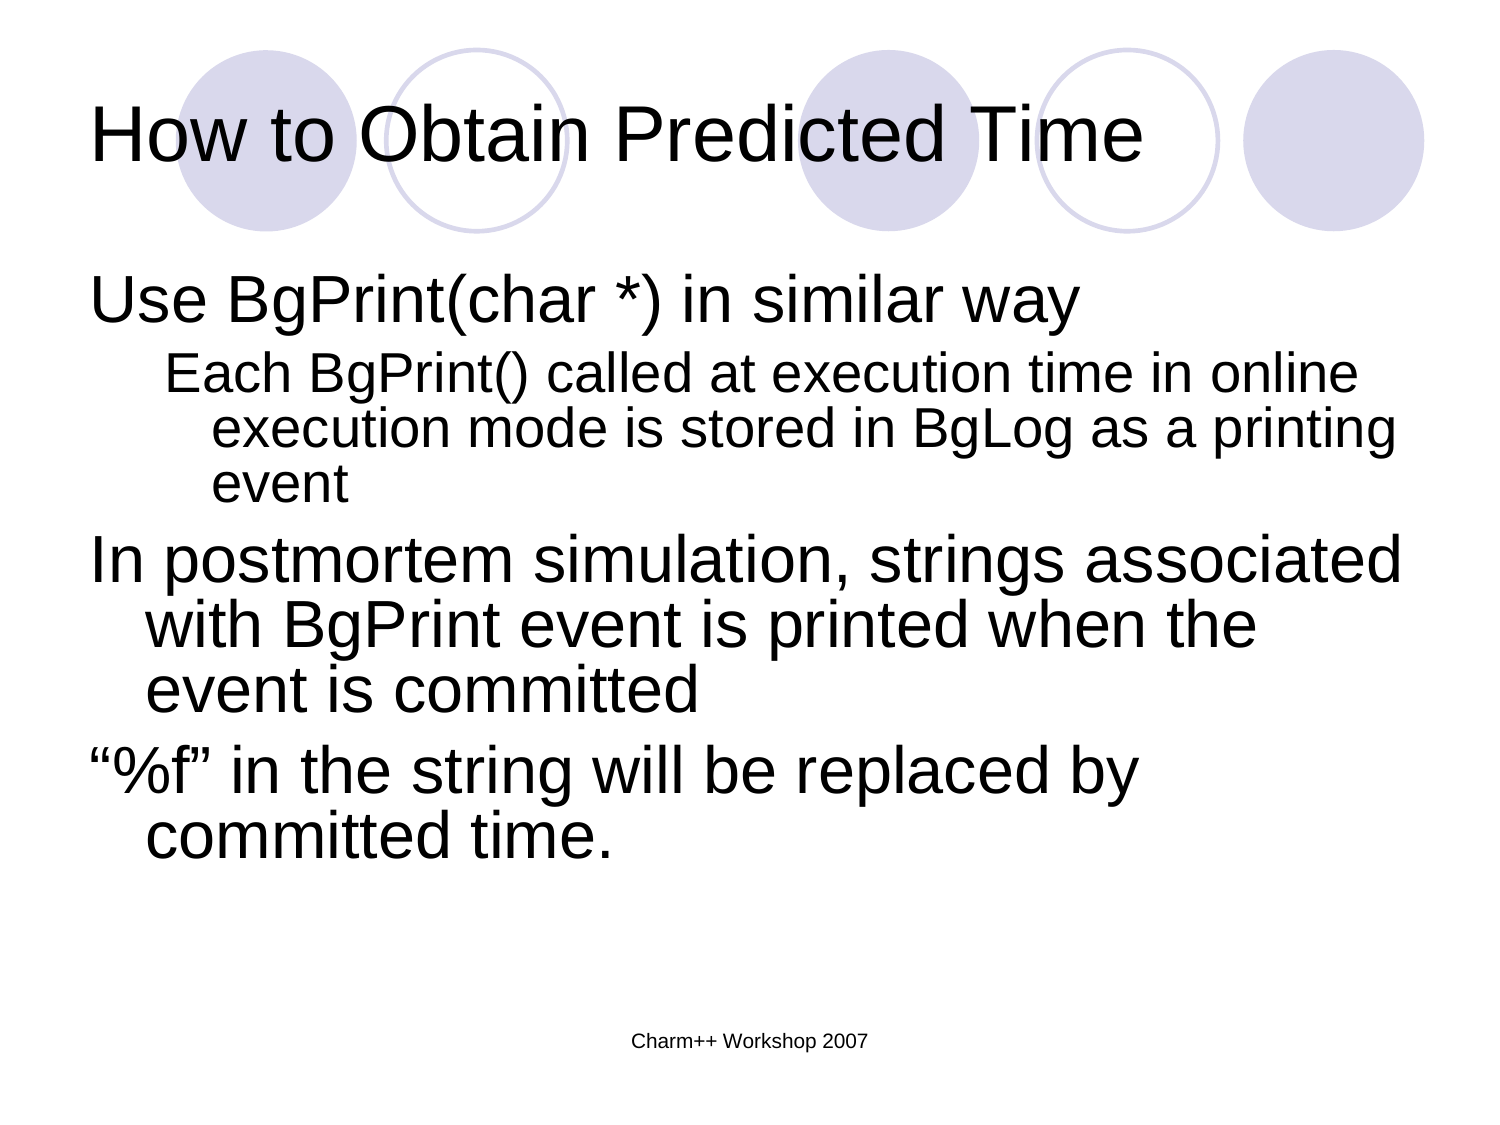

# How to Obtain Predicted Time
Use BgPrint(char *) in similar way
Each BgPrint() called at execution time in online execution mode is stored in BgLog as a printing event
In postmortem simulation, strings associated with BgPrint event is printed when the event is committed
“%f” in the string will be replaced by committed time.
Charm++ Workshop 2007